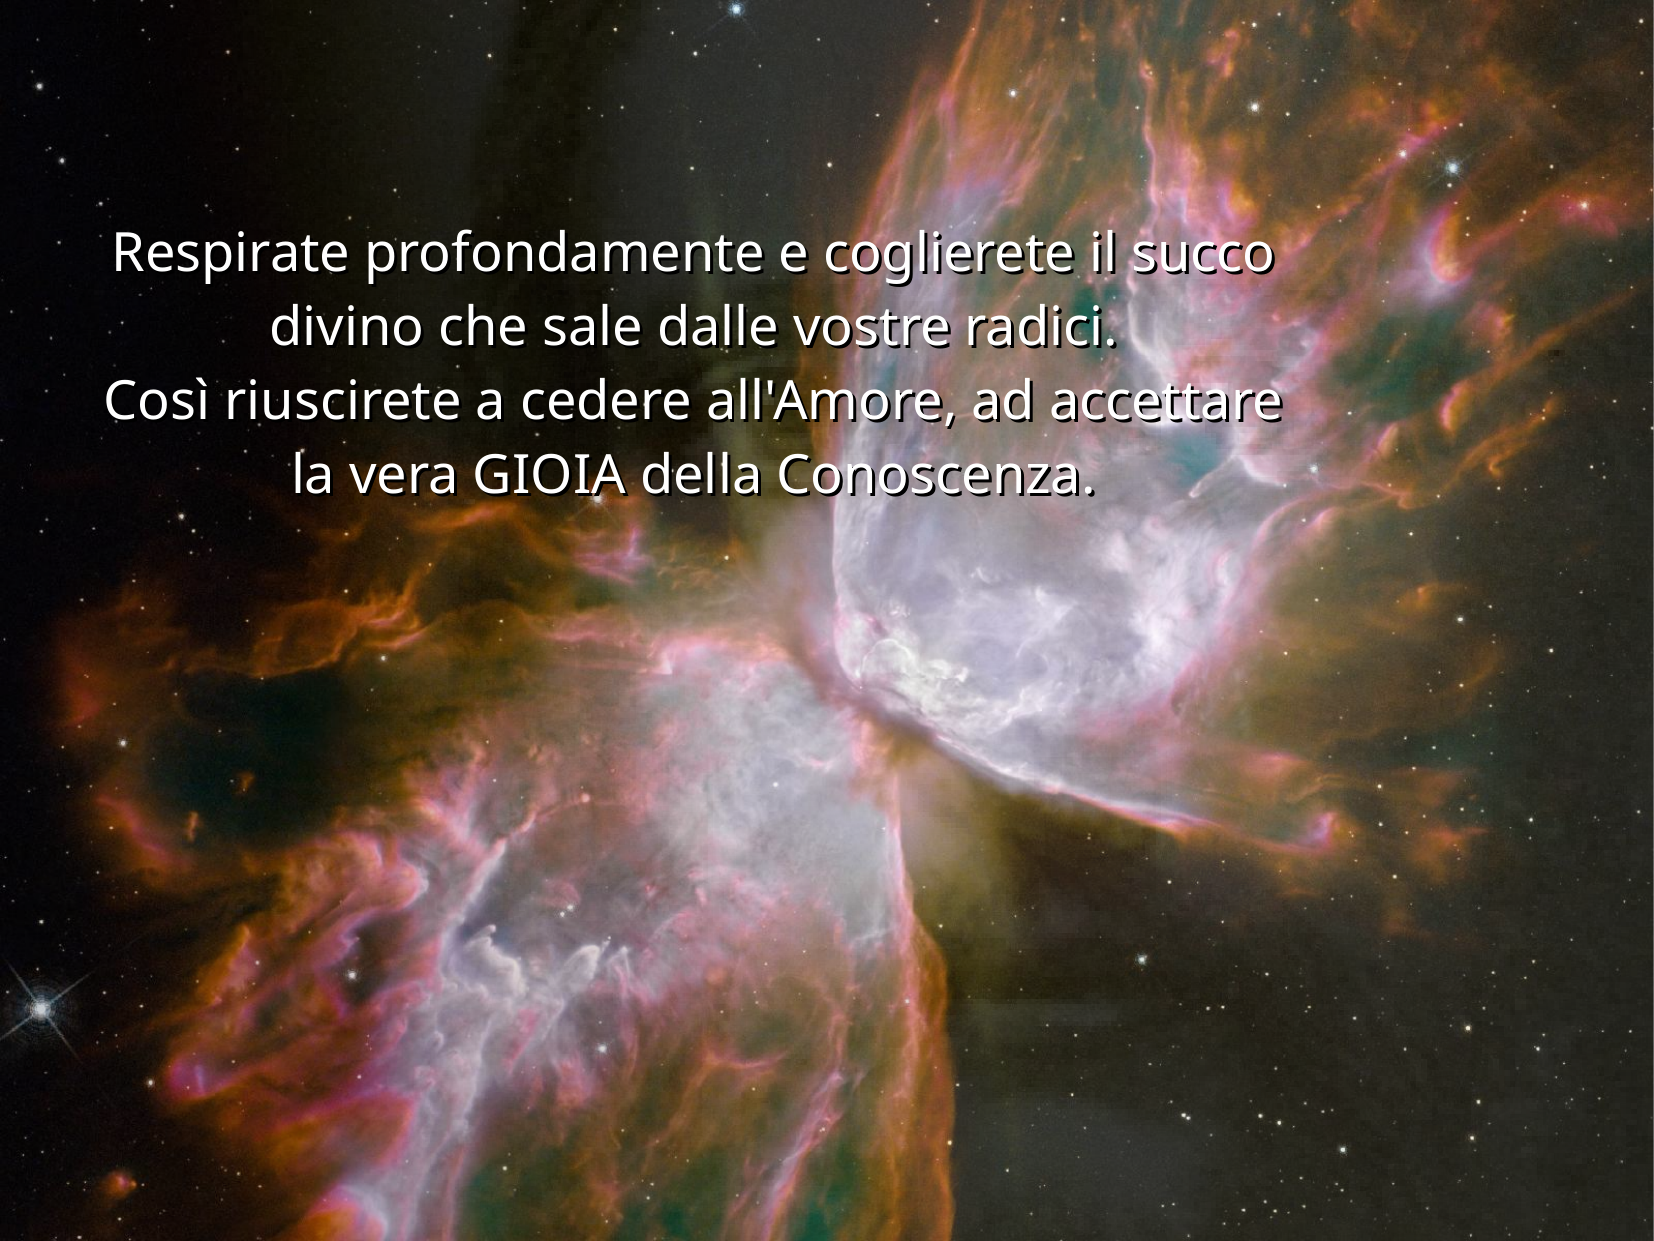

# Respirate profondamente e coglierete il succo divino che sale dalle vostre radici. Così riuscirete a cedere all'Amore, ad accettare la vera GIOIA della Conoscenza.